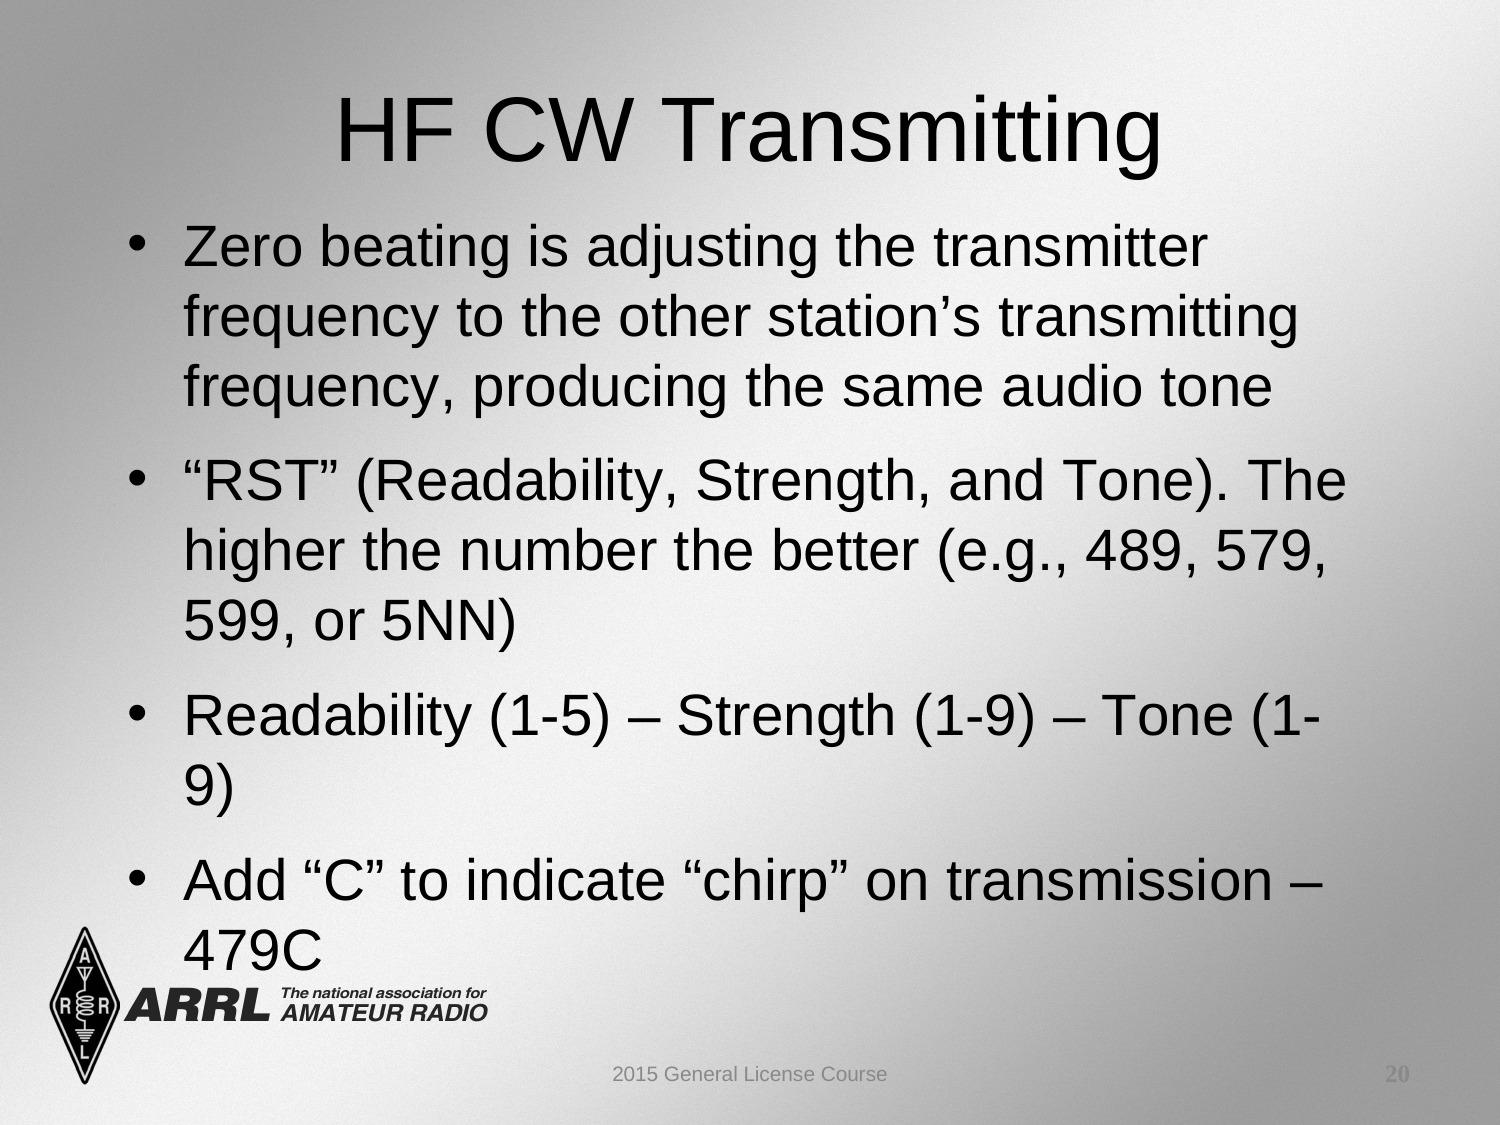

HF CW Transmitting
Zero beating is adjusting the transmitter frequency to the other station’s transmitting frequency, producing the same audio tone
“RST” (Readability, Strength, and Tone). The higher the number the better (e.g., 489, 579, 599, or 5NN)
Readability (1-5) – Strength (1-9) – Tone (1-9)
Add “C” to indicate “chirp” on transmission – 479C
2015 General License Course